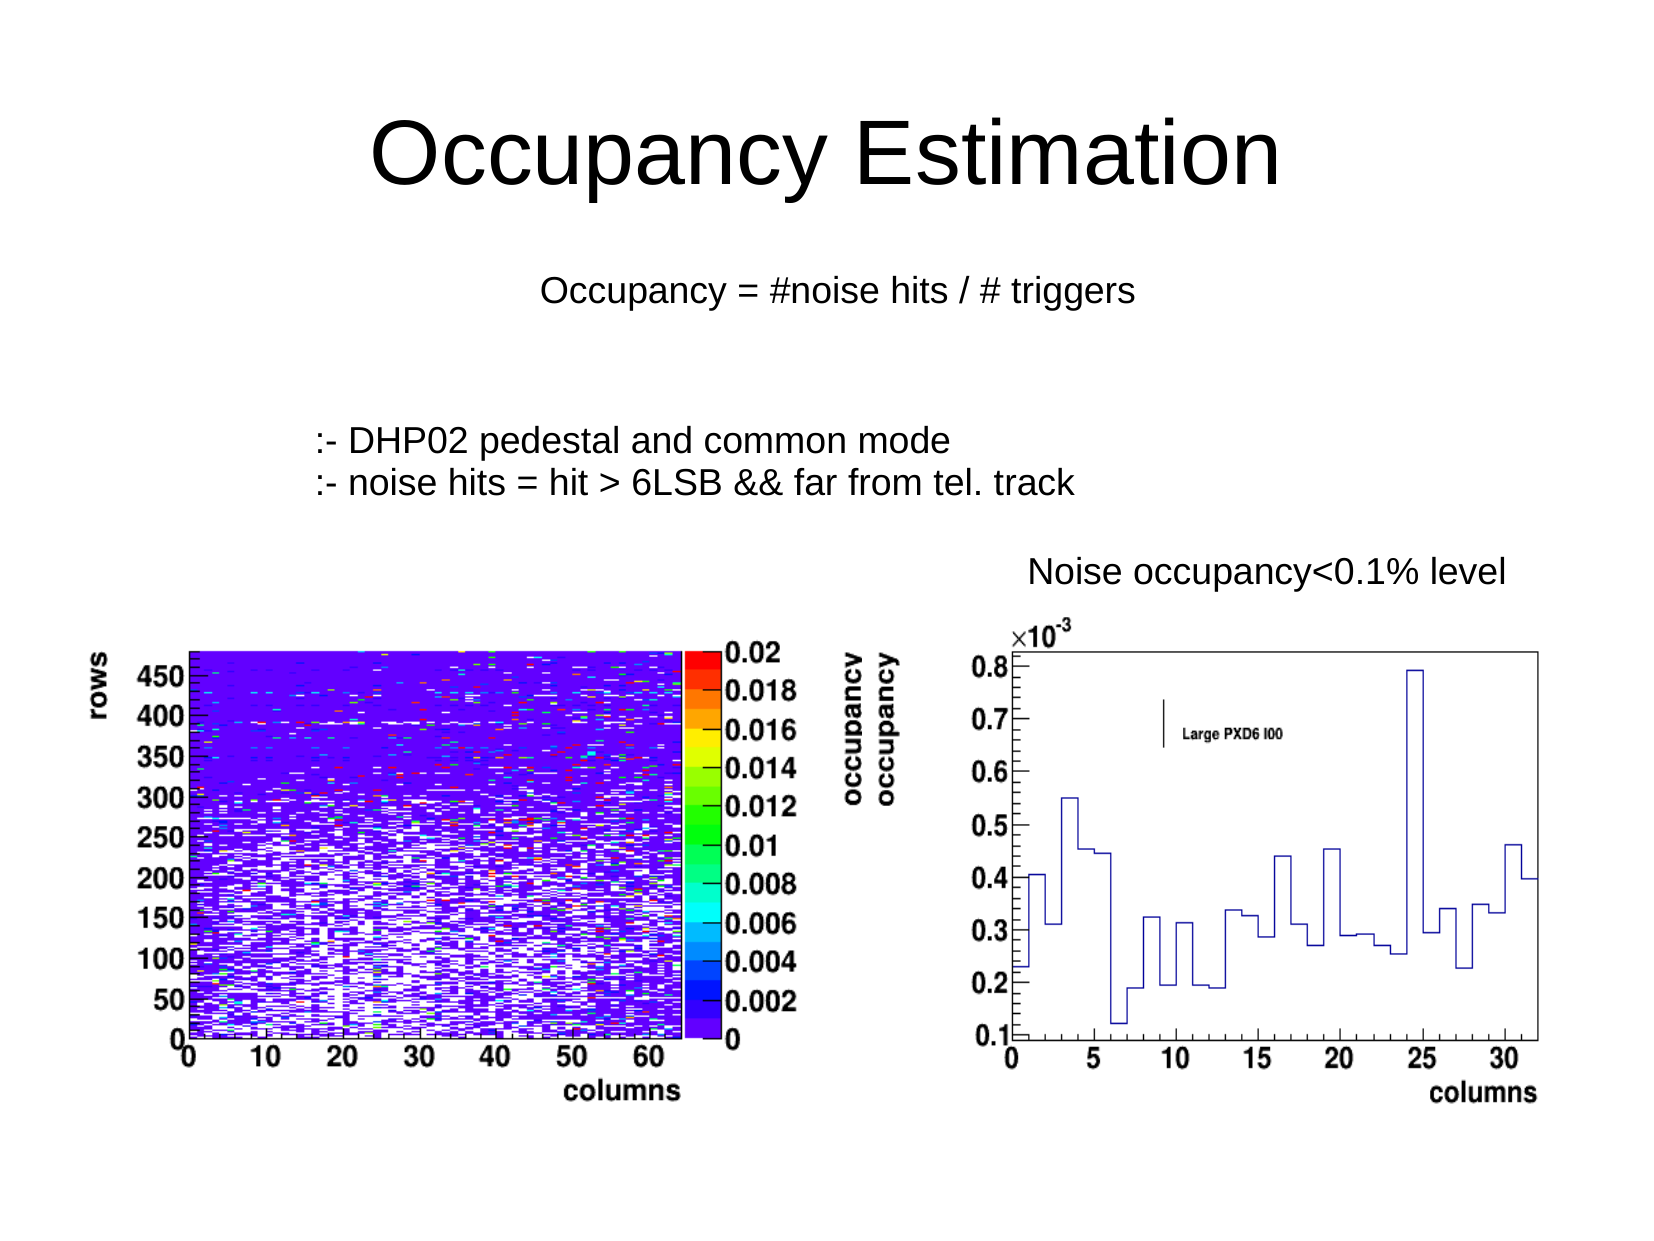

# Occupancy Estimation
Occupancy = #noise hits / # triggers
:- DHP02 pedestal and common mode
:- noise hits = hit > 6LSB && far from tel. track
Noise occupancy<0.1% level